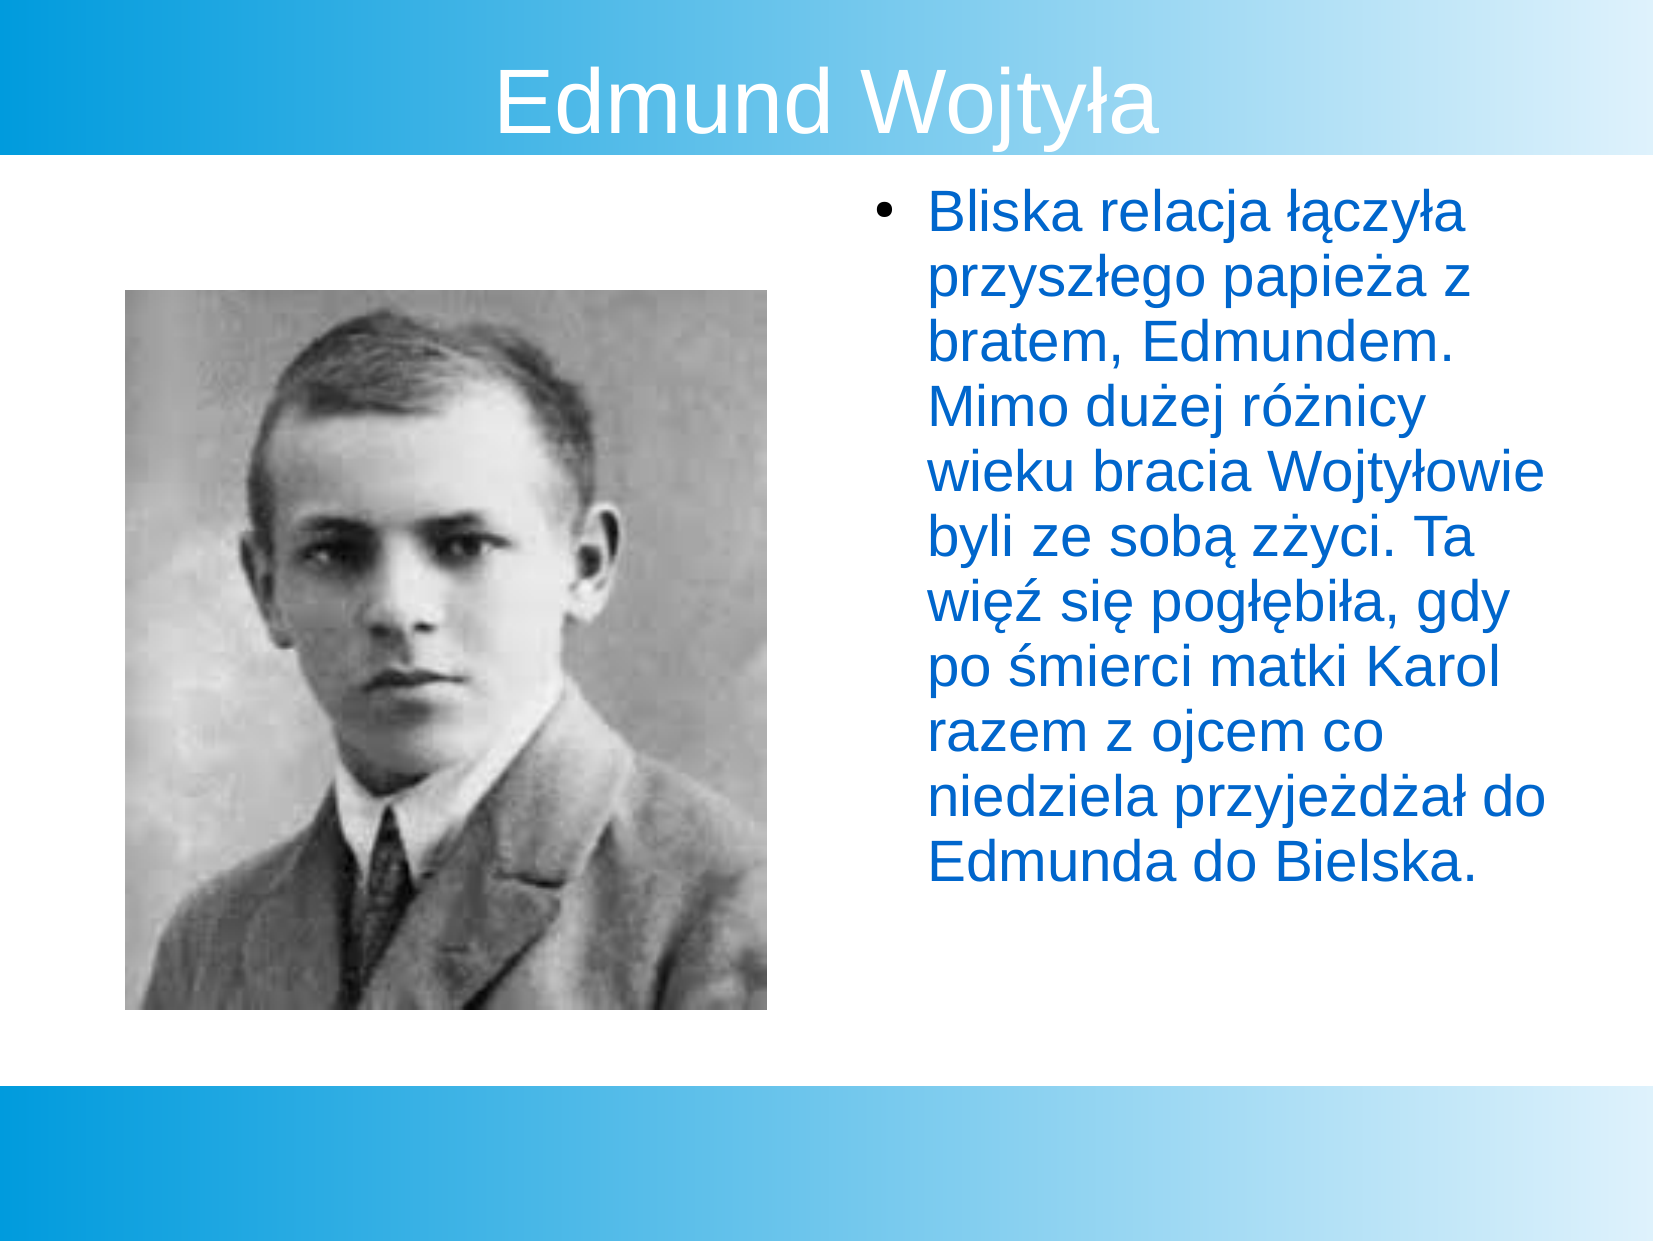

# Edmund Wojtyła
Bliska relacja łączyła przyszłego papieża z bratem, Edmundem. Mimo dużej różnicy wieku bracia Wojtyłowie byli ze sobą zżyci. Ta więź się pogłębiła, gdy po śmierci matki Karol razem z ojcem co niedziela przyjeżdżał do Edmunda do Bielska.